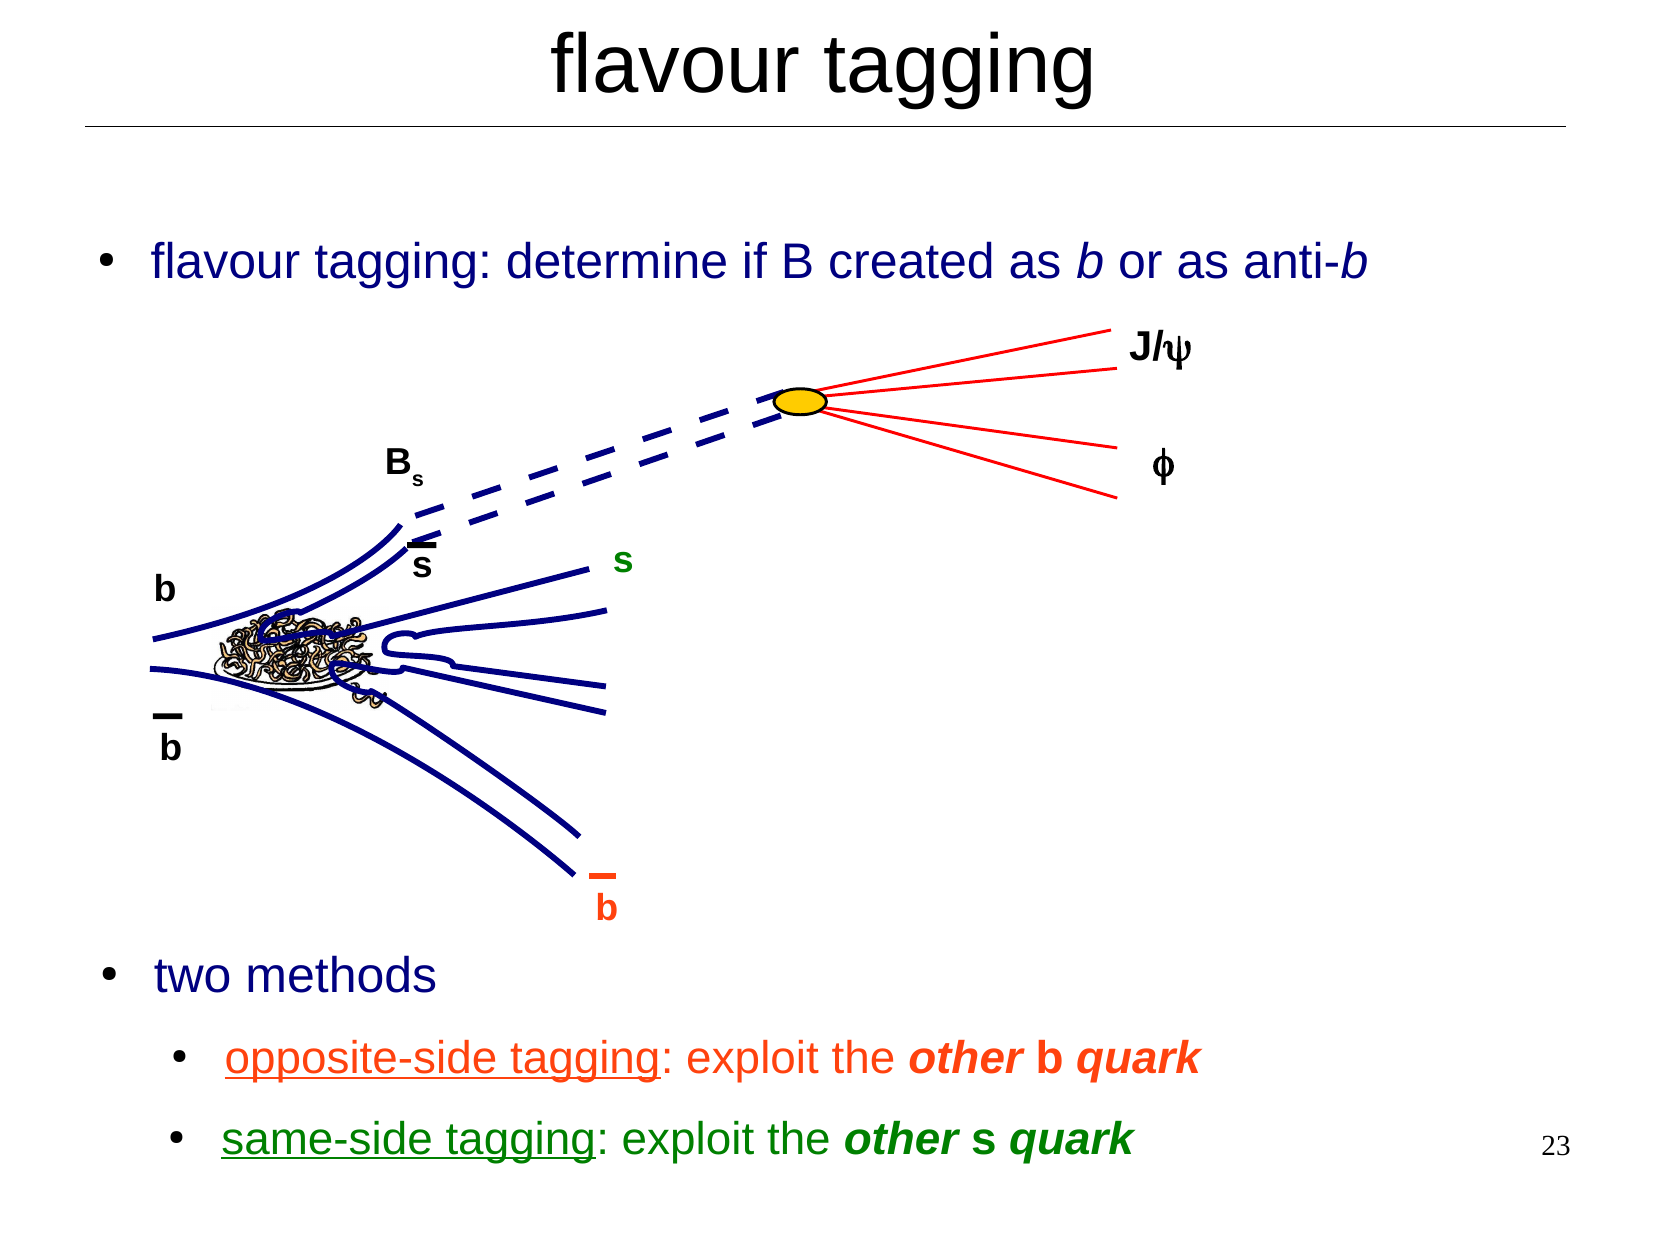

# flavour tagging
flavour tagging: determine if B created as b or as anti-b
J/y
Bs
f
s
b
b
s
same-side tagging: exploit the other s quark
b
two methods
opposite-side tagging: exploit the other b quark
23